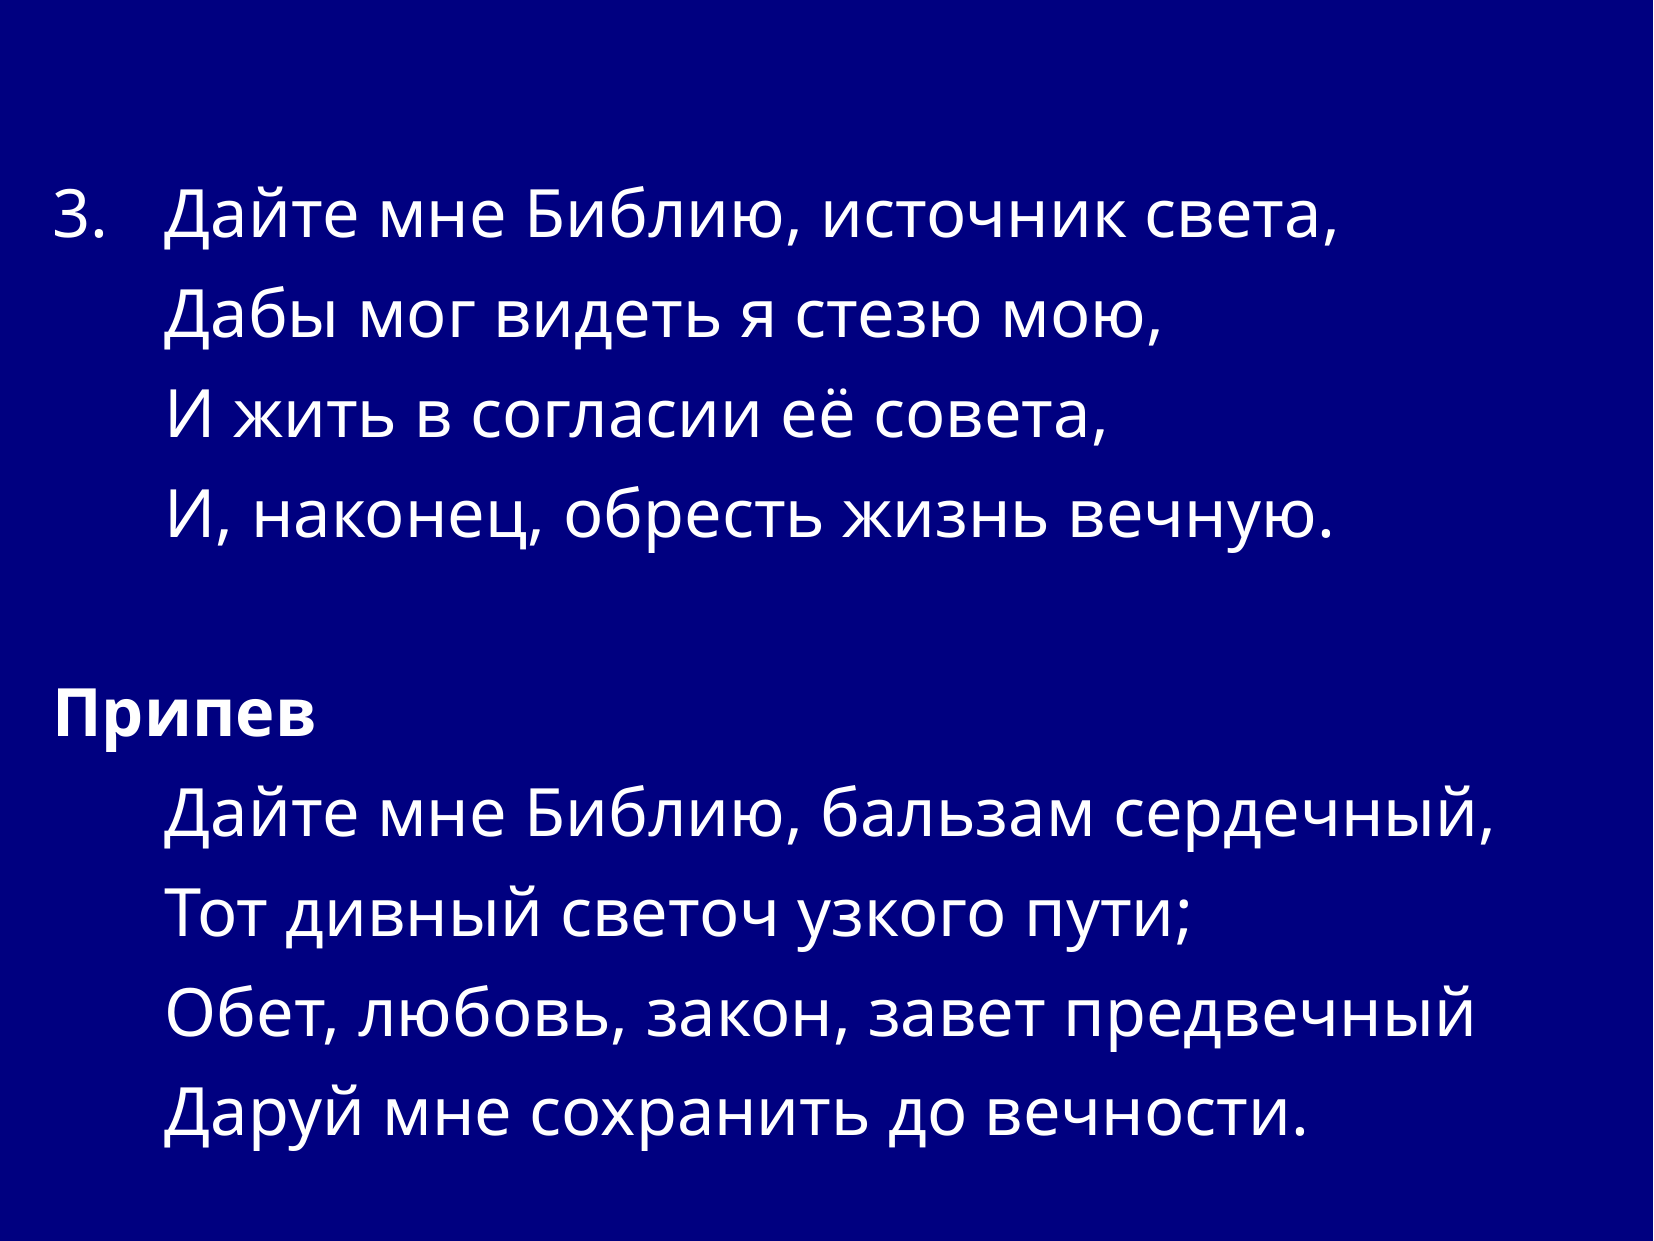

3.	Дайте мне Библию, источник света,
	Дабы мог видеть я стезю мою,
	И жить в согласии её совета,
	И, наконец, обресть жизнь вечную.
Припев
	Дайте мне Библию, бальзам сердечный,
	Тот дивный светоч узкого пути;
	Обет, любовь, закон, завет предвечный
	Даруй мне сохранить до вечности.